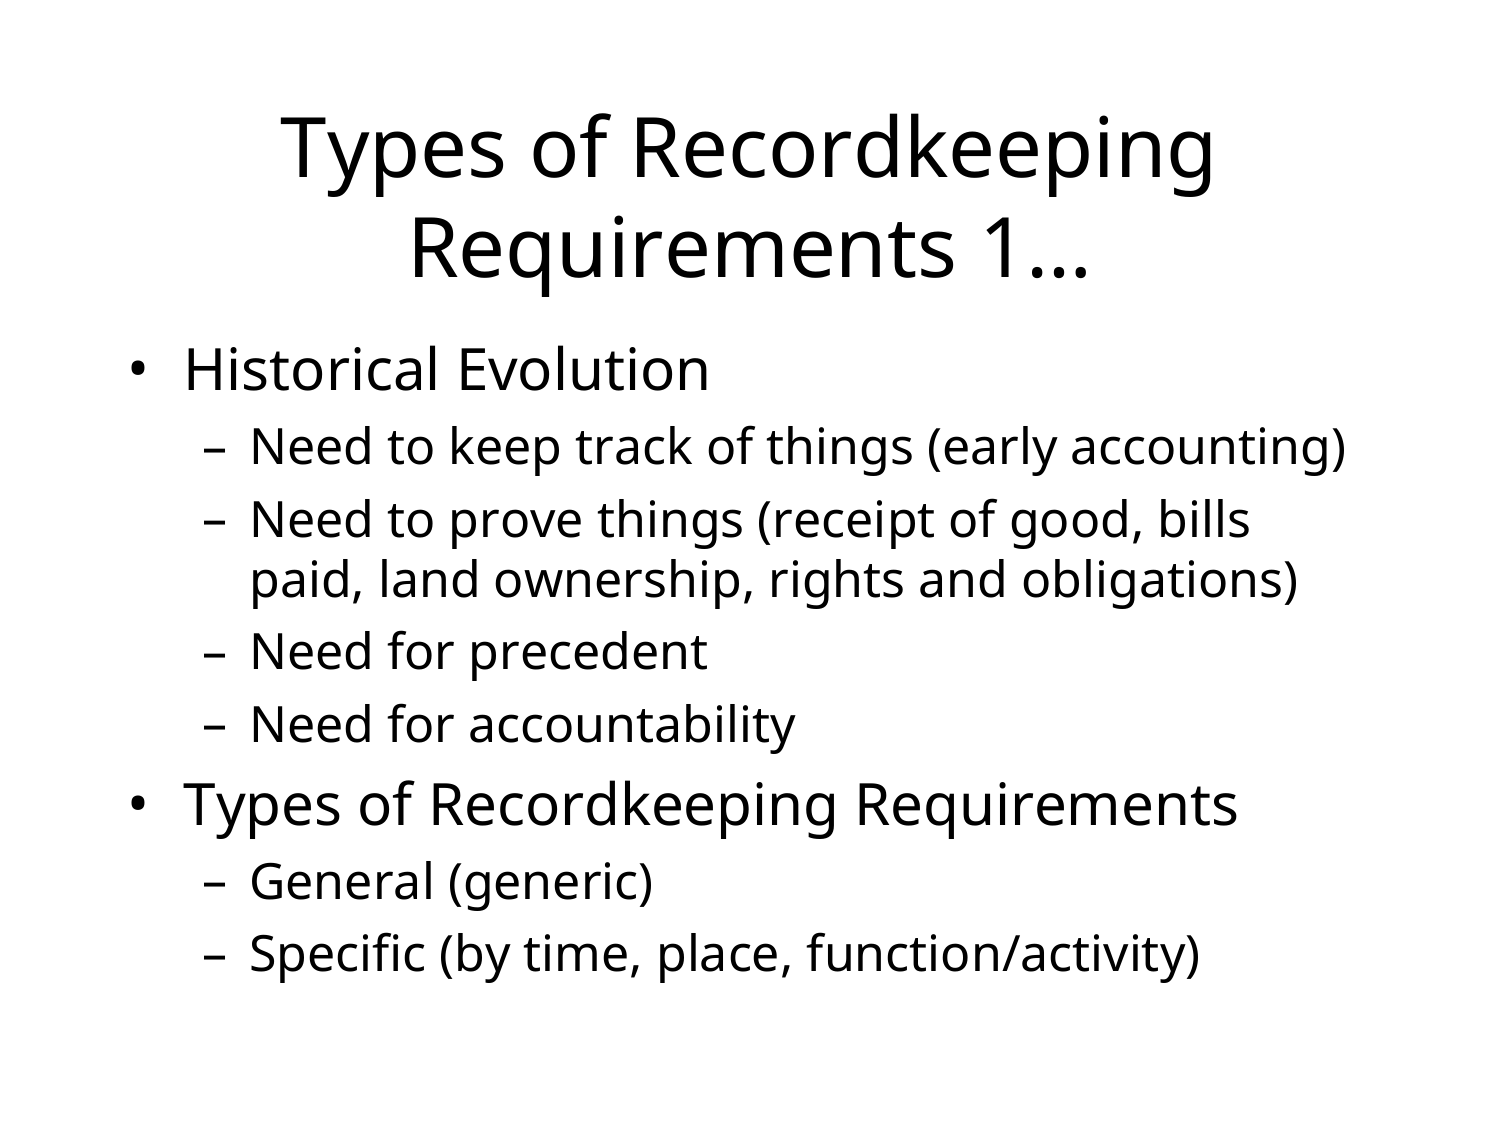

# Types of Recordkeeping Requirements 1…
Historical Evolution
Need to keep track of things (early accounting)
Need to prove things (receipt of good, bills paid, land ownership, rights and obligations)
Need for precedent
Need for accountability
Types of Recordkeeping Requirements
General (generic)
Specific (by time, place, function/activity)